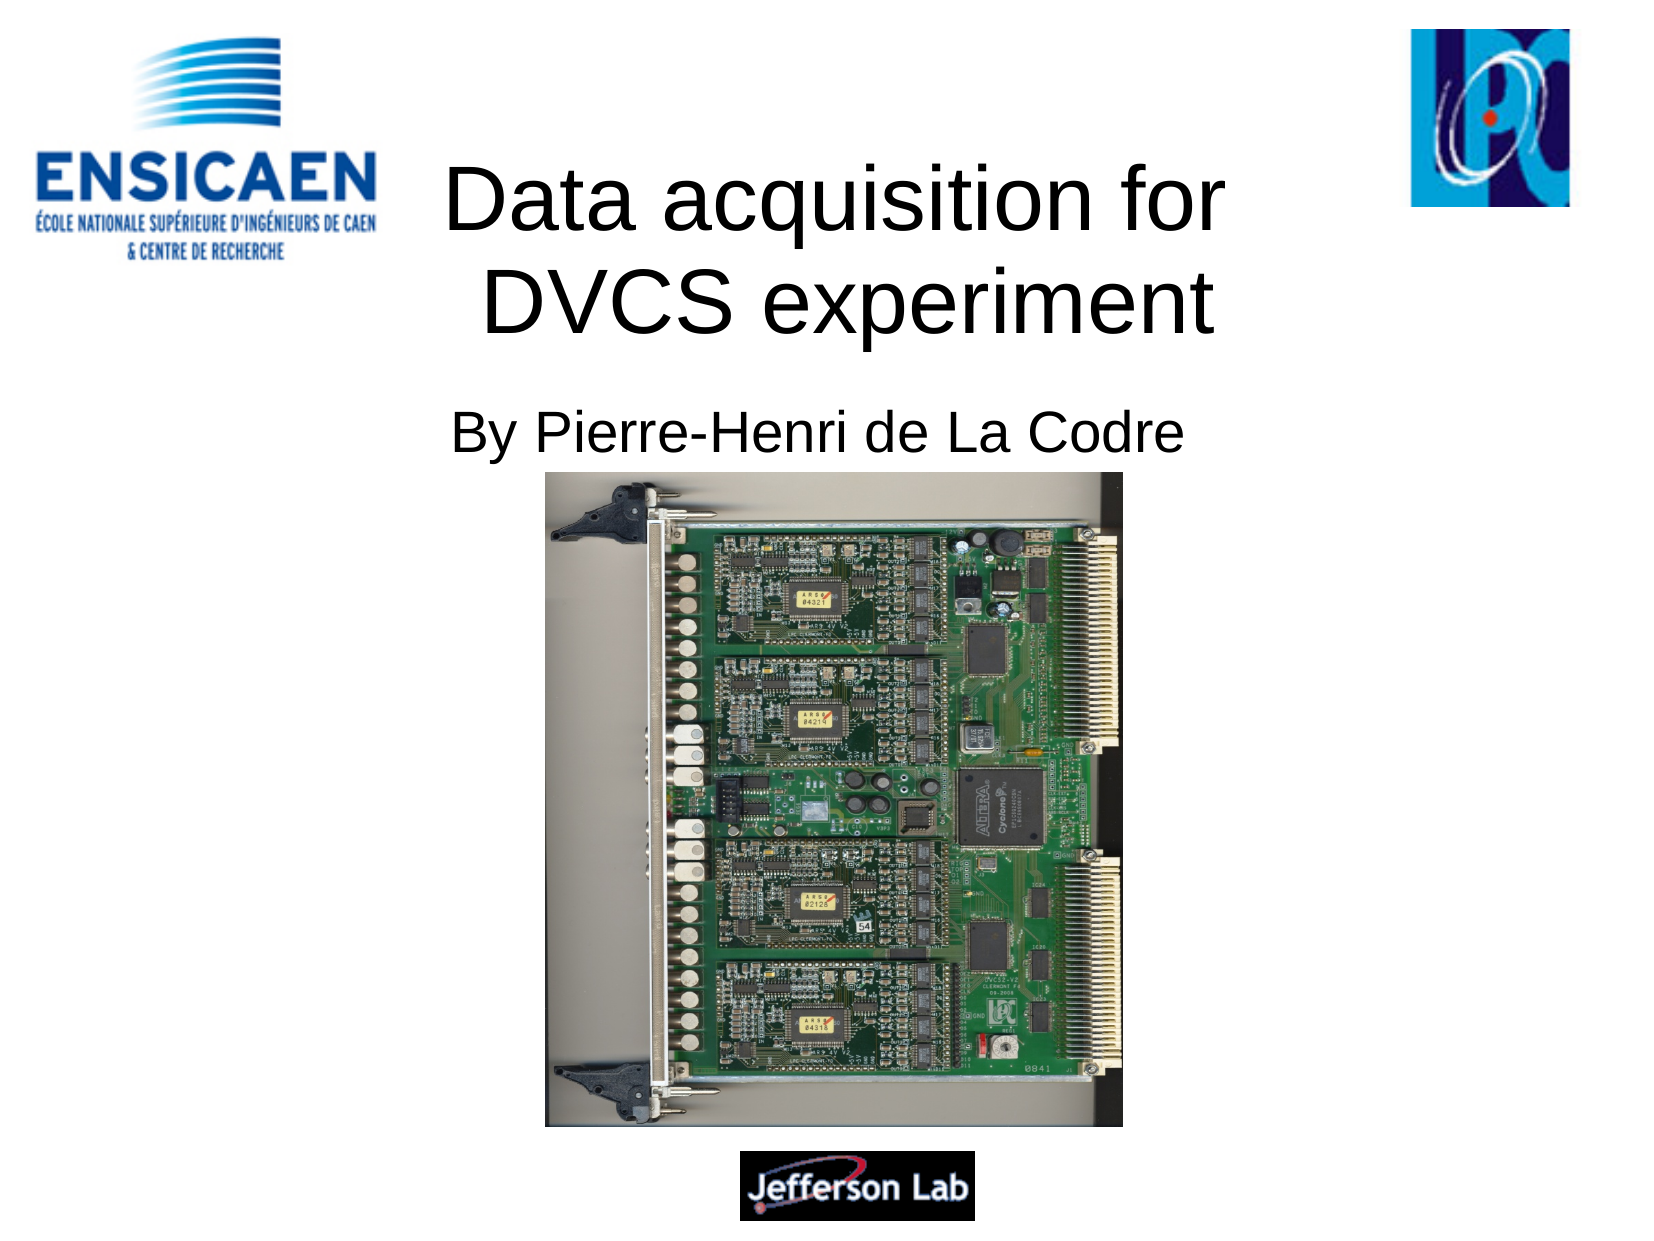

# Data acquisition for DVCS experiment
 By Pierre-Henri de La Codre